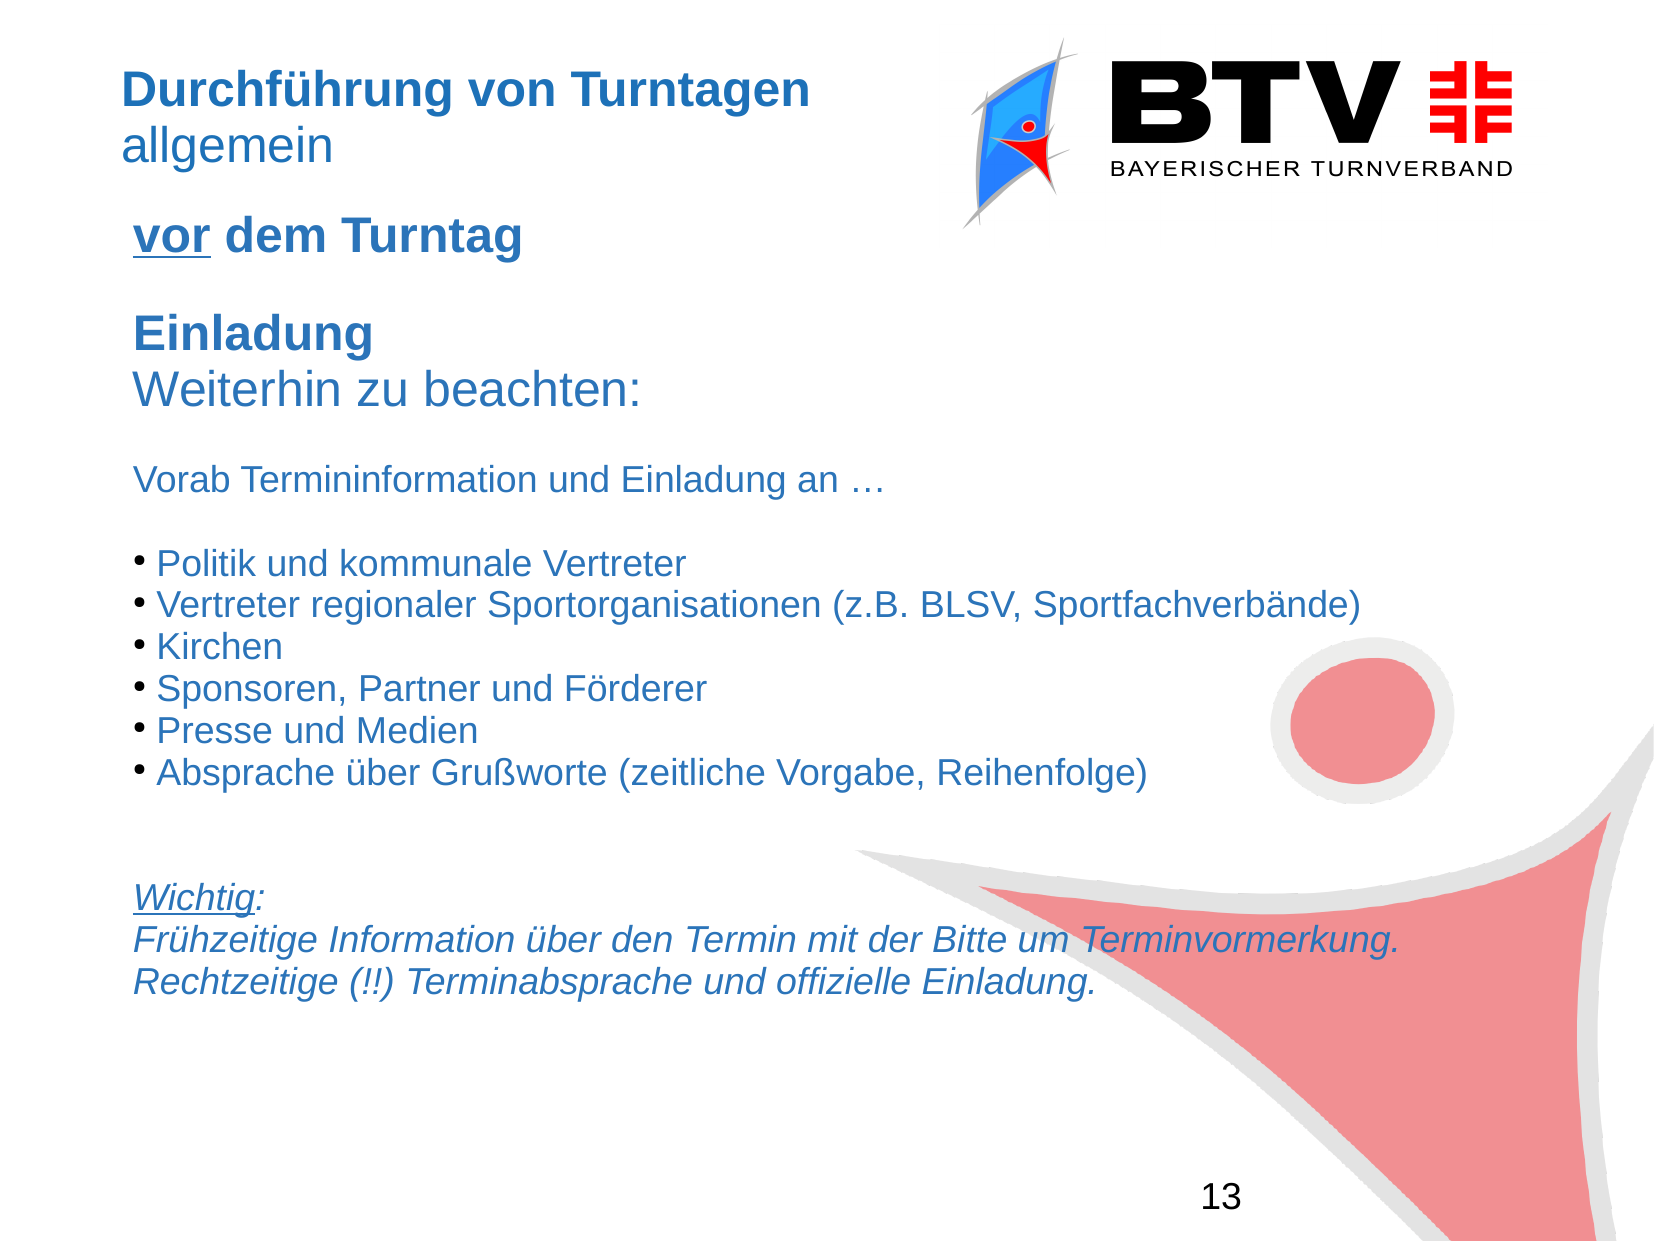

# Durchführung von Turntagen allgemein
vor dem Turntag
Einladung
Weiterhin zu beachten:
Vorab Termininformation und Einladung an …
 Politik und kommunale Vertreter
 Vertreter regionaler Sportorganisationen (z.B. BLSV, Sportfachverbände)
 Kirchen
 Sponsoren, Partner und Förderer
 Presse und Medien
 Absprache über Grußworte (zeitliche Vorgabe, Reihenfolge)
Wichtig:
Frühzeitige Information über den Termin mit der Bitte um Terminvormerkung.
Rechtzeitige (!!) Terminabsprache und offizielle Einladung.